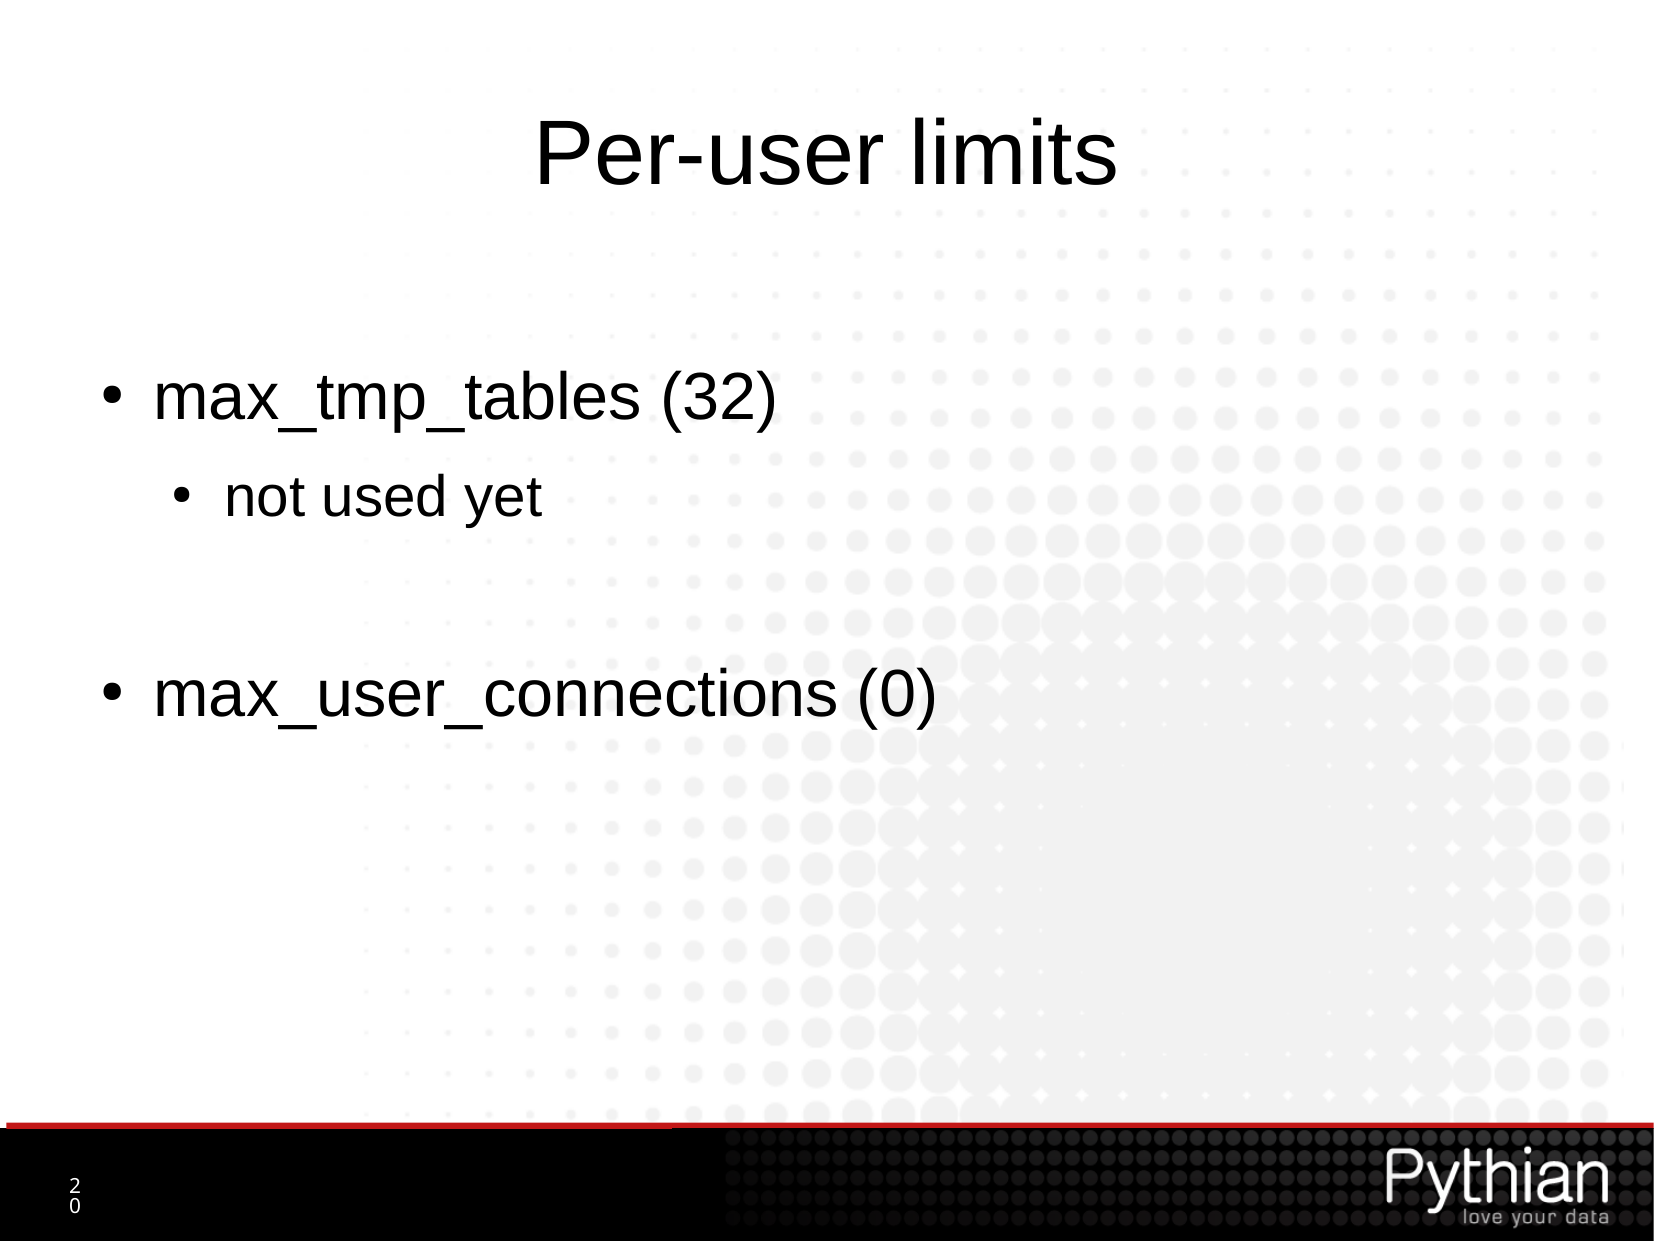

# Per-user limits
max_tmp_tables (32)
not used yet
max_user_connections (0)